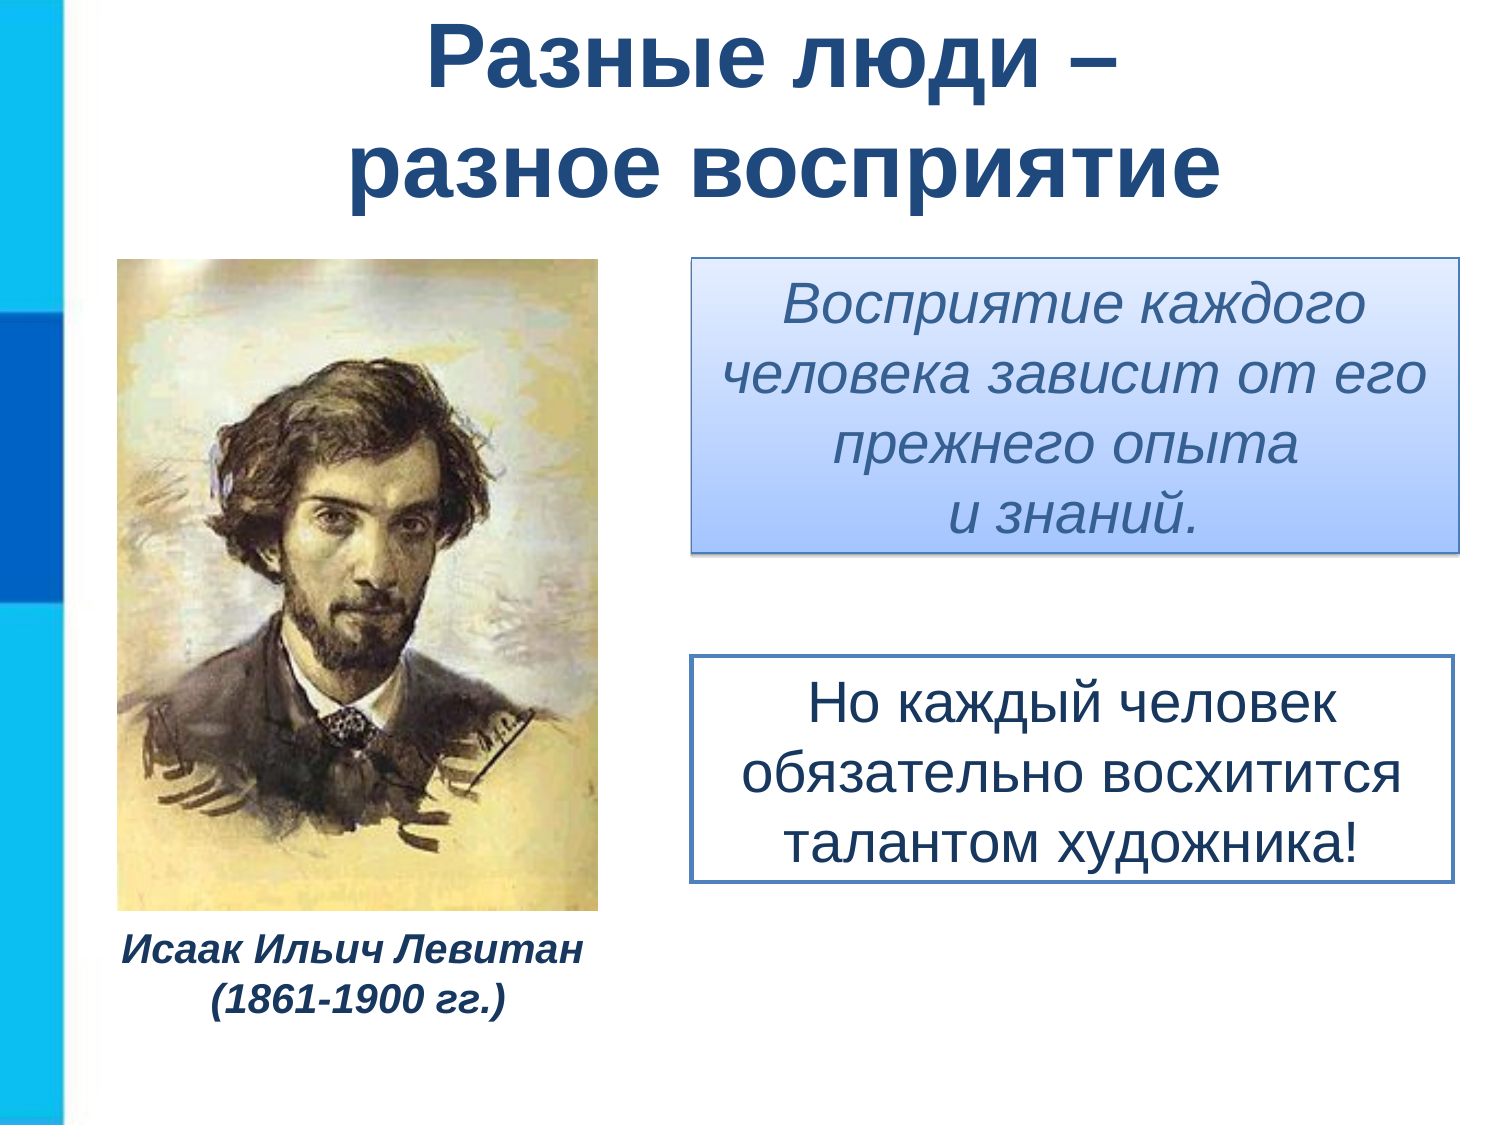

# Разные люди – разное восприятие
Восприятие каждого человека зависит от его прежнего опыта
и знаний.
Но каждый человек обязательно восхитится талантом художника!
Исаак Ильич Левитан
 (1861-1900 гг.)